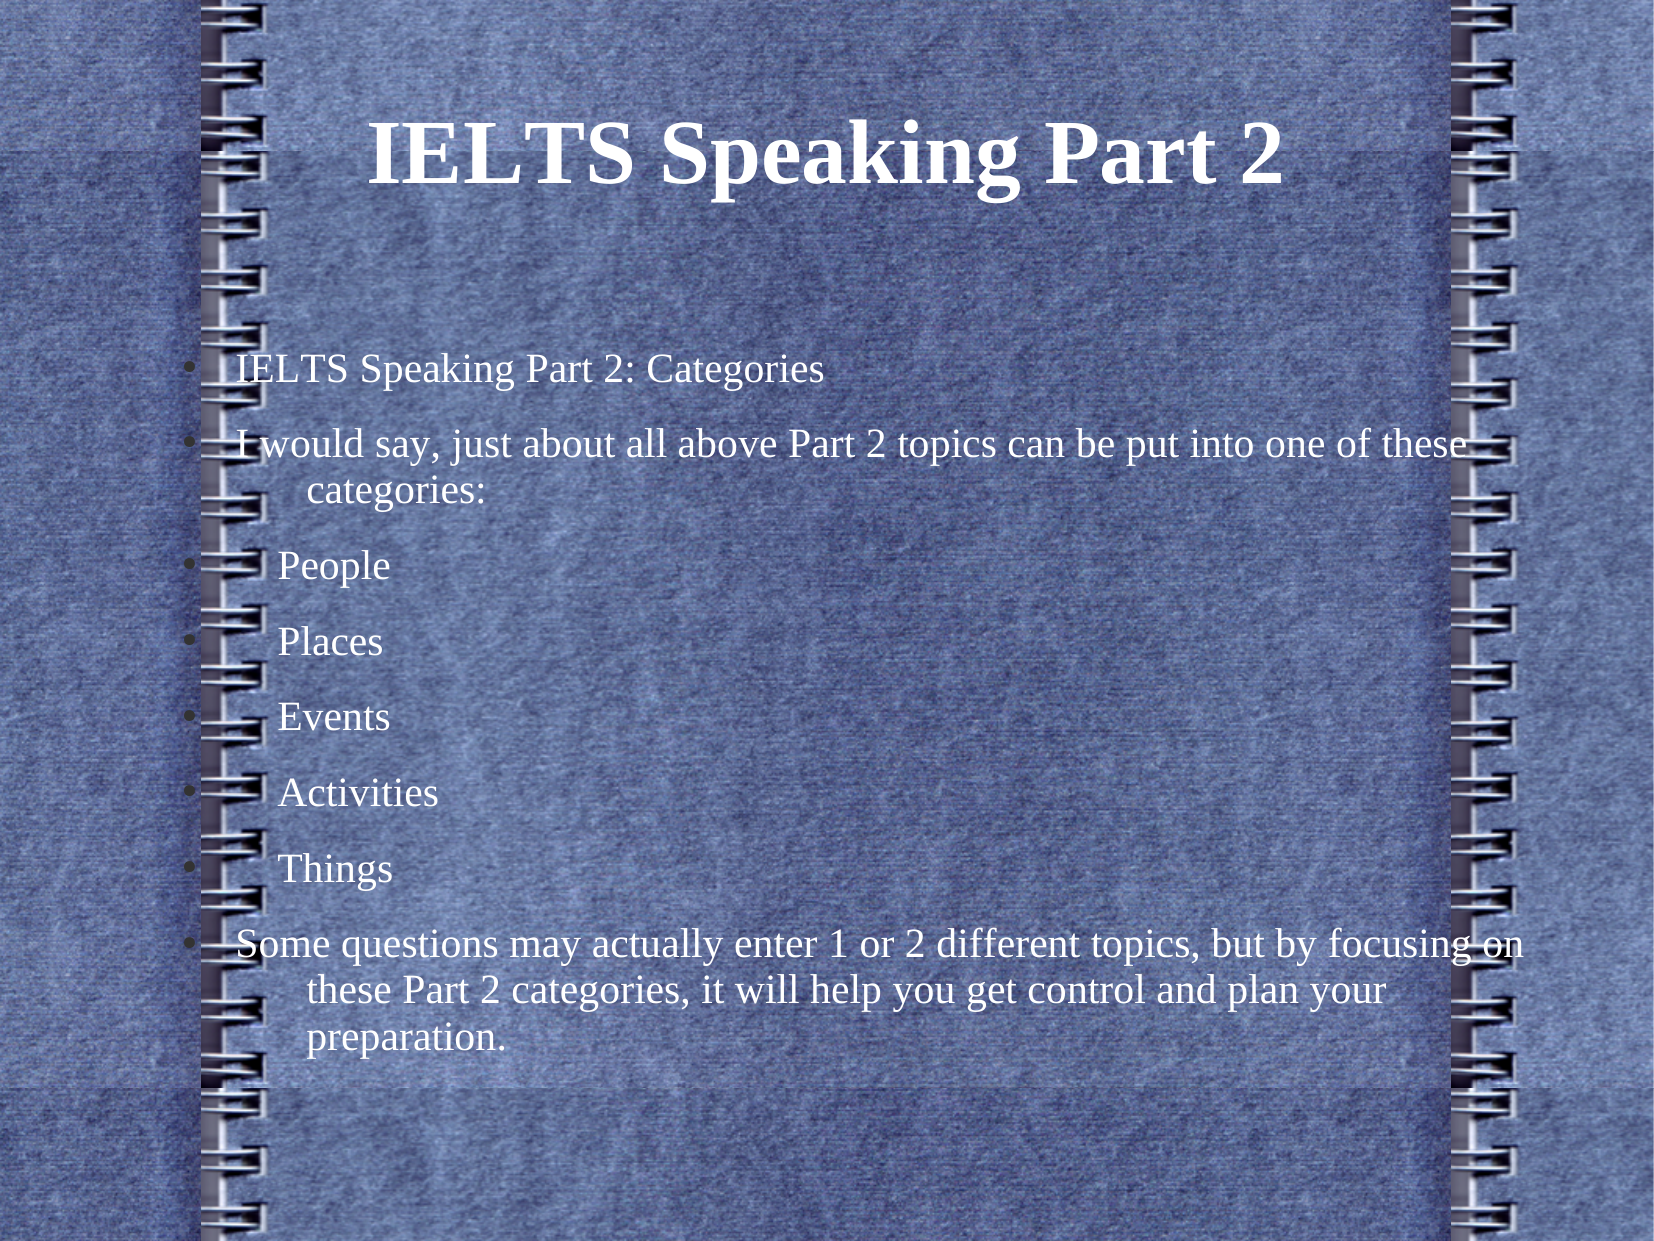

# IELTS Speaking Part 2
IELTS Speaking Part 2: Categories
I would say, just about all above Part 2 topics can be put into one of these categories:
 People
 Places
 Events
 Activities
 Things
Some questions may actually enter 1 or 2 different topics, but by focusing on these Part 2 categories, it will help you get control and plan your preparation.